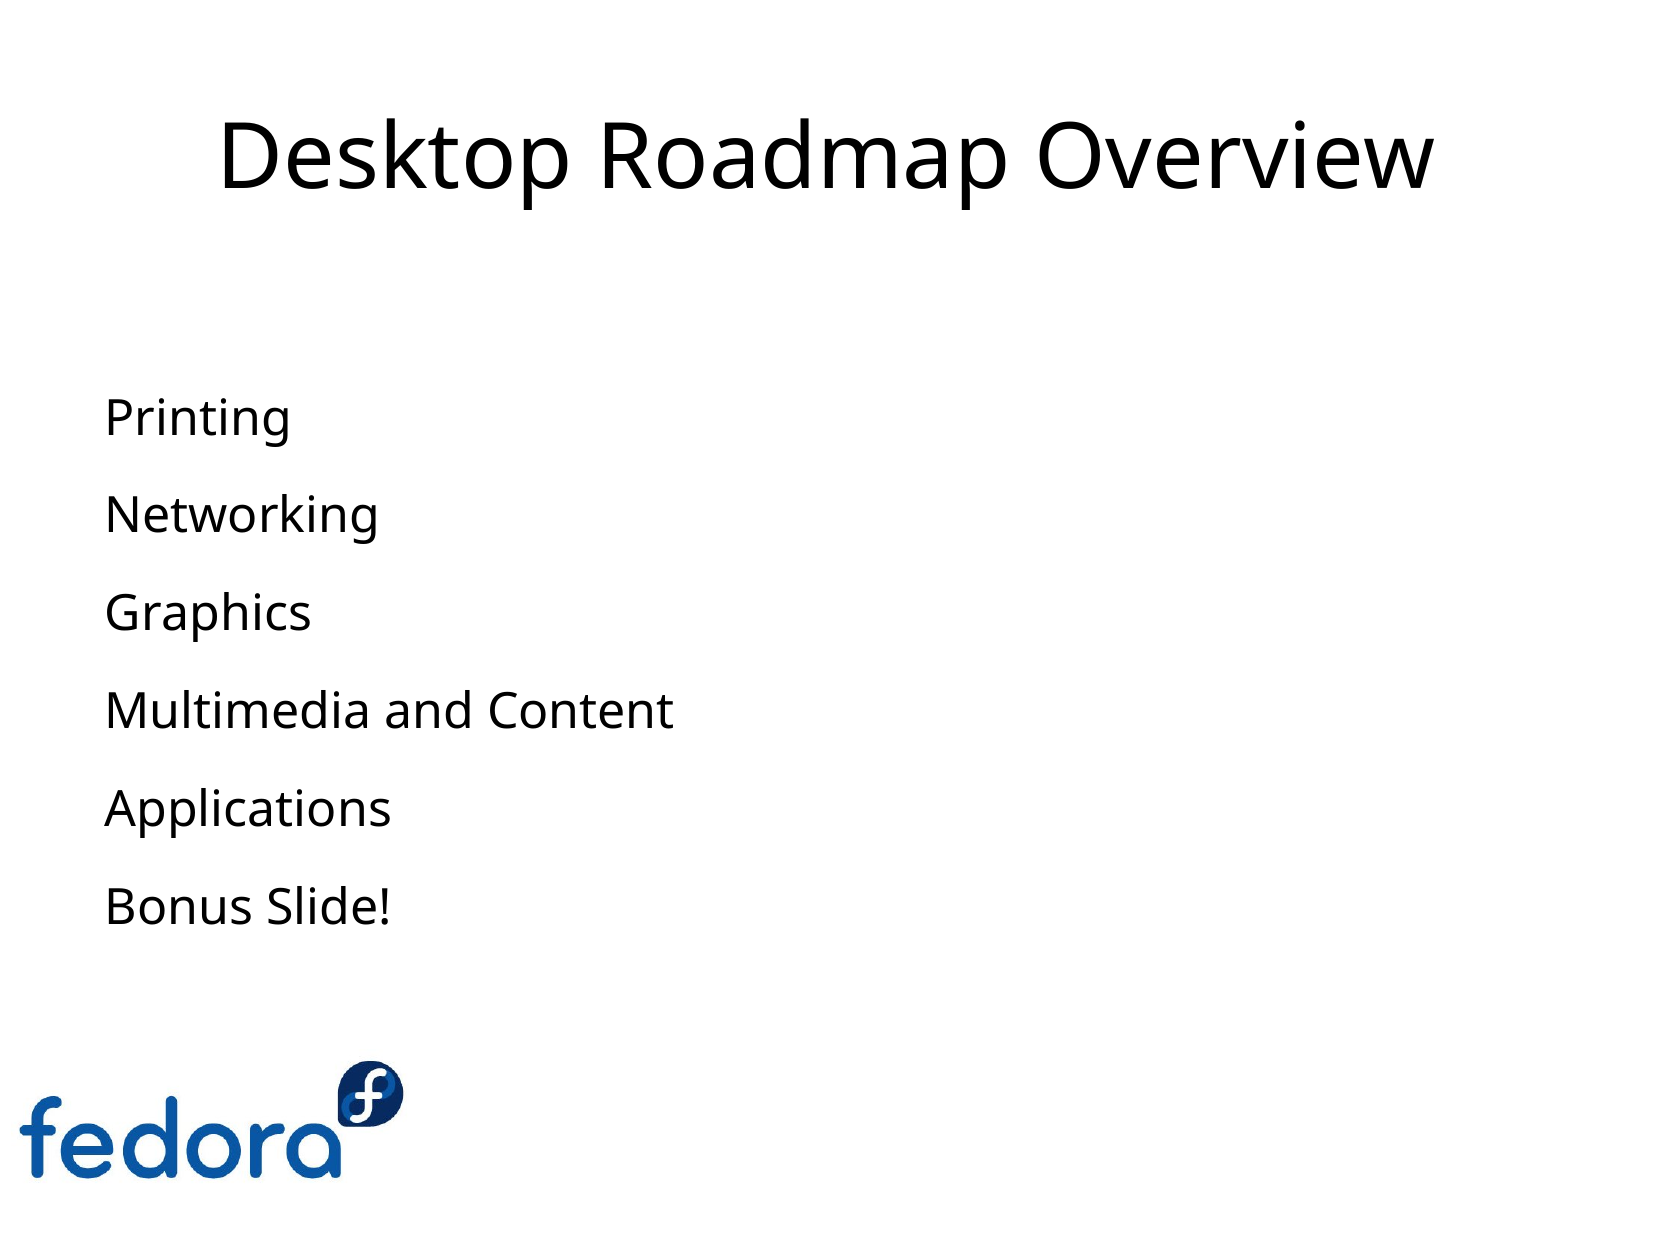

# Desktop Roadmap Overview
Printing
Networking
Graphics
Multimedia and Content
Applications
Bonus Slide!